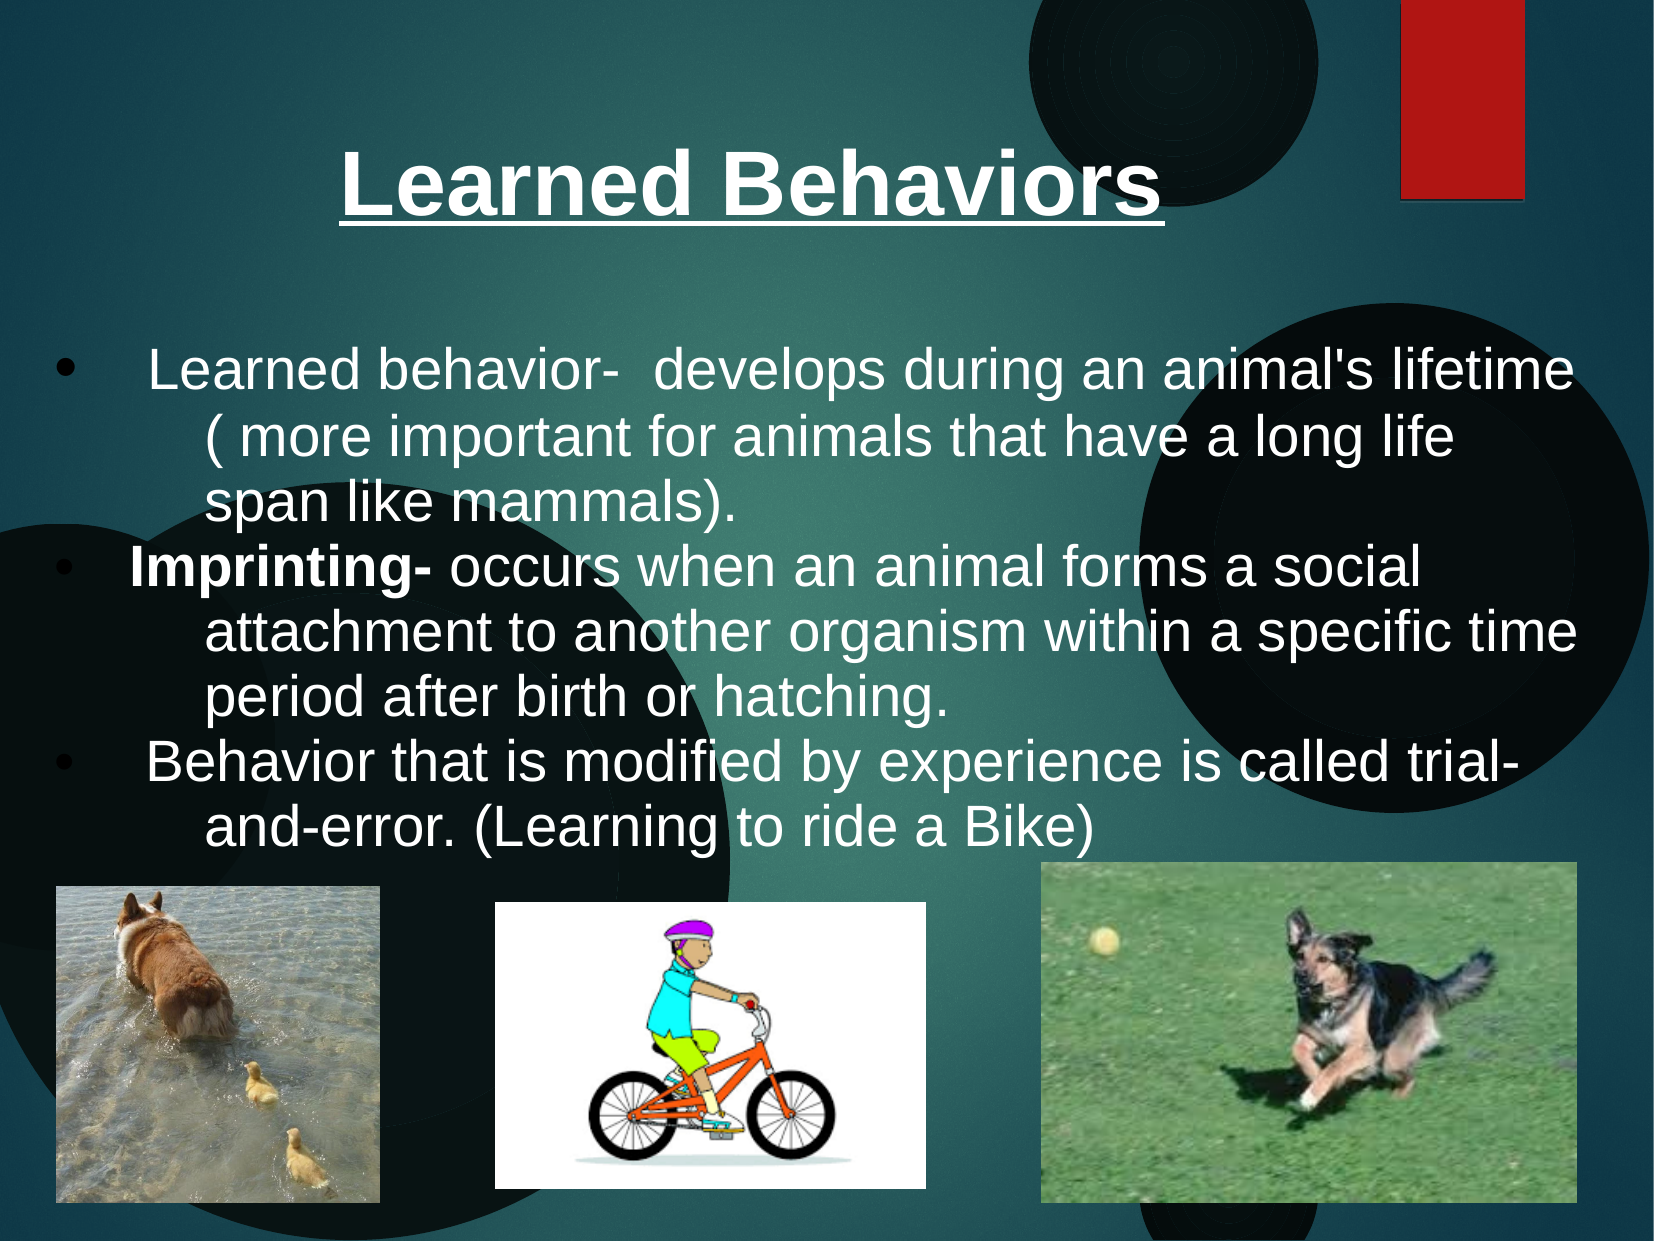

Learned Behaviors
 Learned behavior- develops during an animal's lifetime ( more important for animals that have a long life span like mammals).
Imprinting- occurs when an animal forms a social attachment to another organism within a specific time period after birth or hatching.
 Behavior that is modified by experience is called trial-and-error. (Learning to ride a Bike)